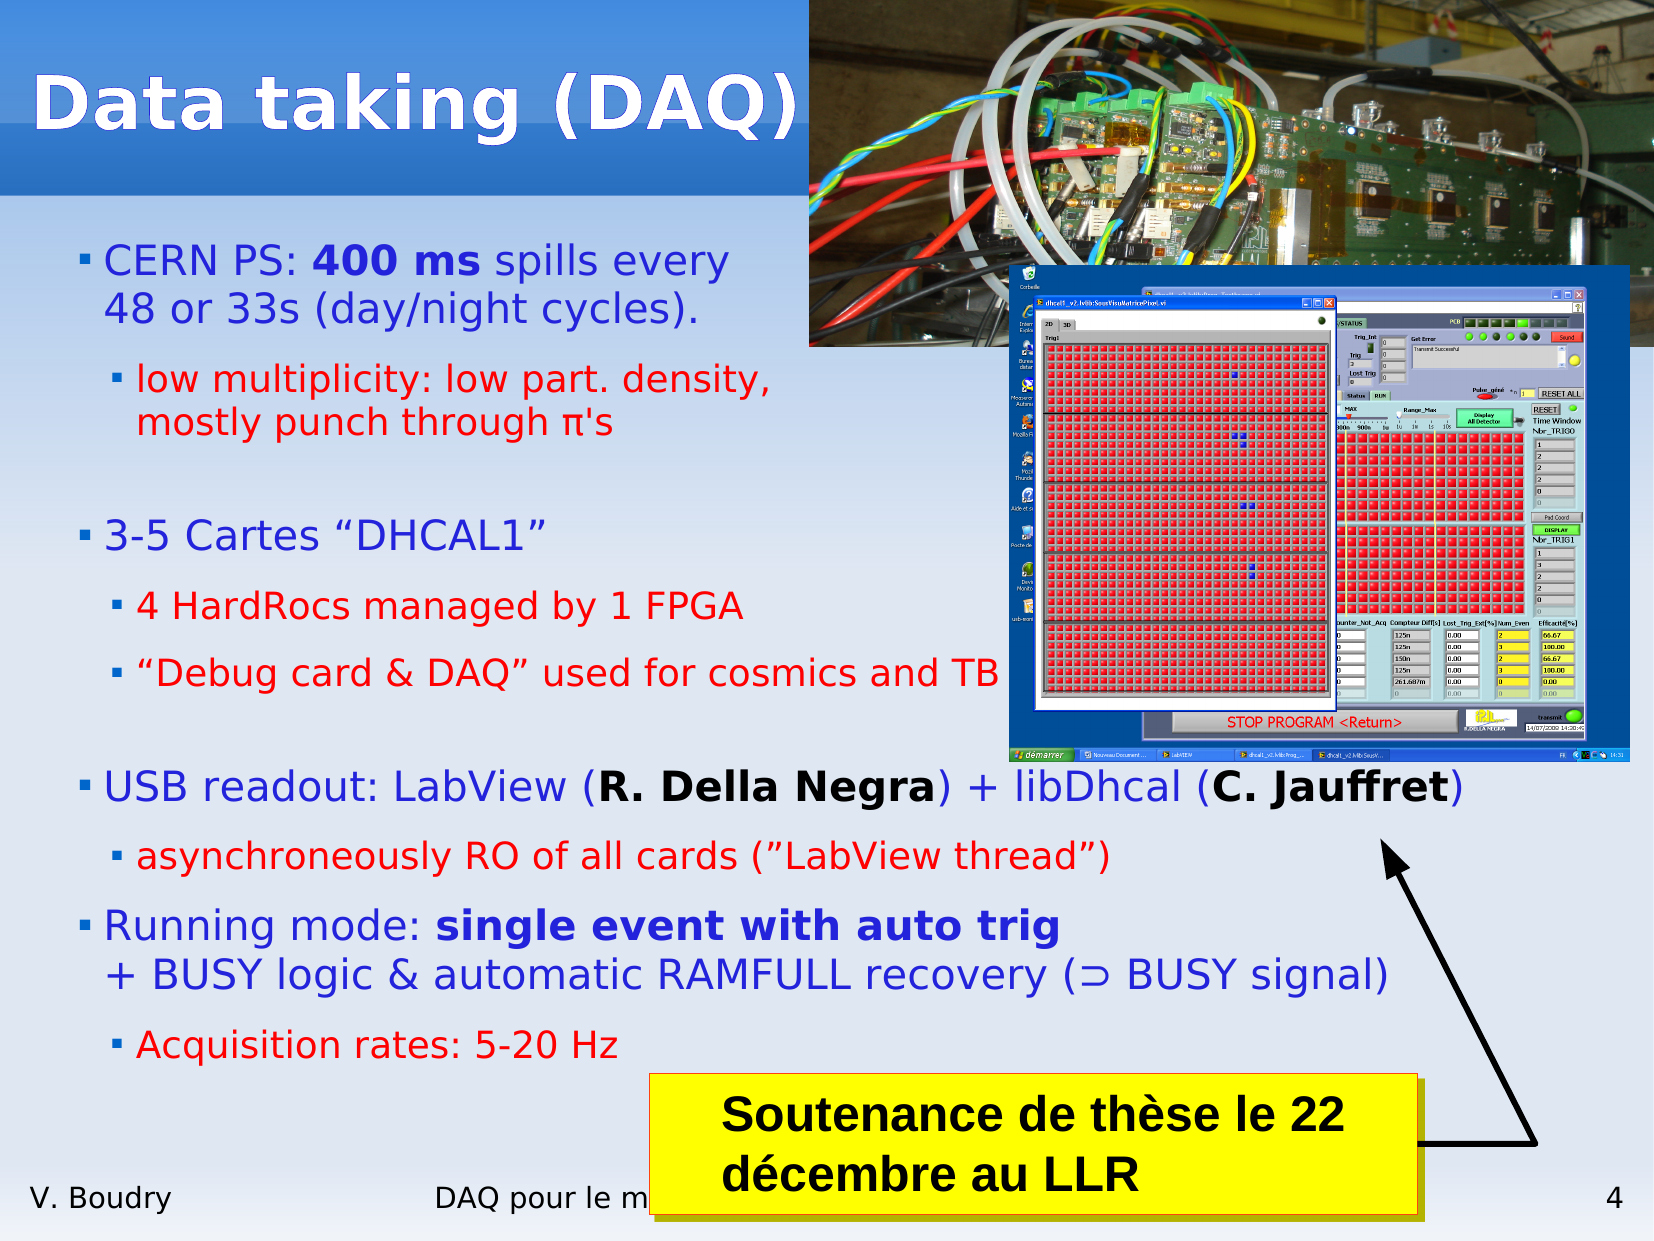

# Data taking (DAQ)
CERN PS: 400 ms spills every
48 or 33s (day/night cycles).
low multiplicity: low part. density,
mostly punch through π's
3-5 Cartes “DHCAL1”
4 HardRocs managed by 1 FPGA
“Debug card & DAQ” used for cosmics and TB
USB readout: LabView (R. Della Negra) + libDhcal (C. Jauffret)
asynchroneously RO of all cards (”LabView thread”)
Running mode: single event with auto trig
+ BUSY logic & automatic RAMFULL recovery (⊃ BUSY signal)
Acquisition rates: 5-20 Hz
Soutenance de thèse le 22 décembre au LLR
DAQ pour le m³ & devt ILD – SOCLE Annecy, 9/12/2008
4